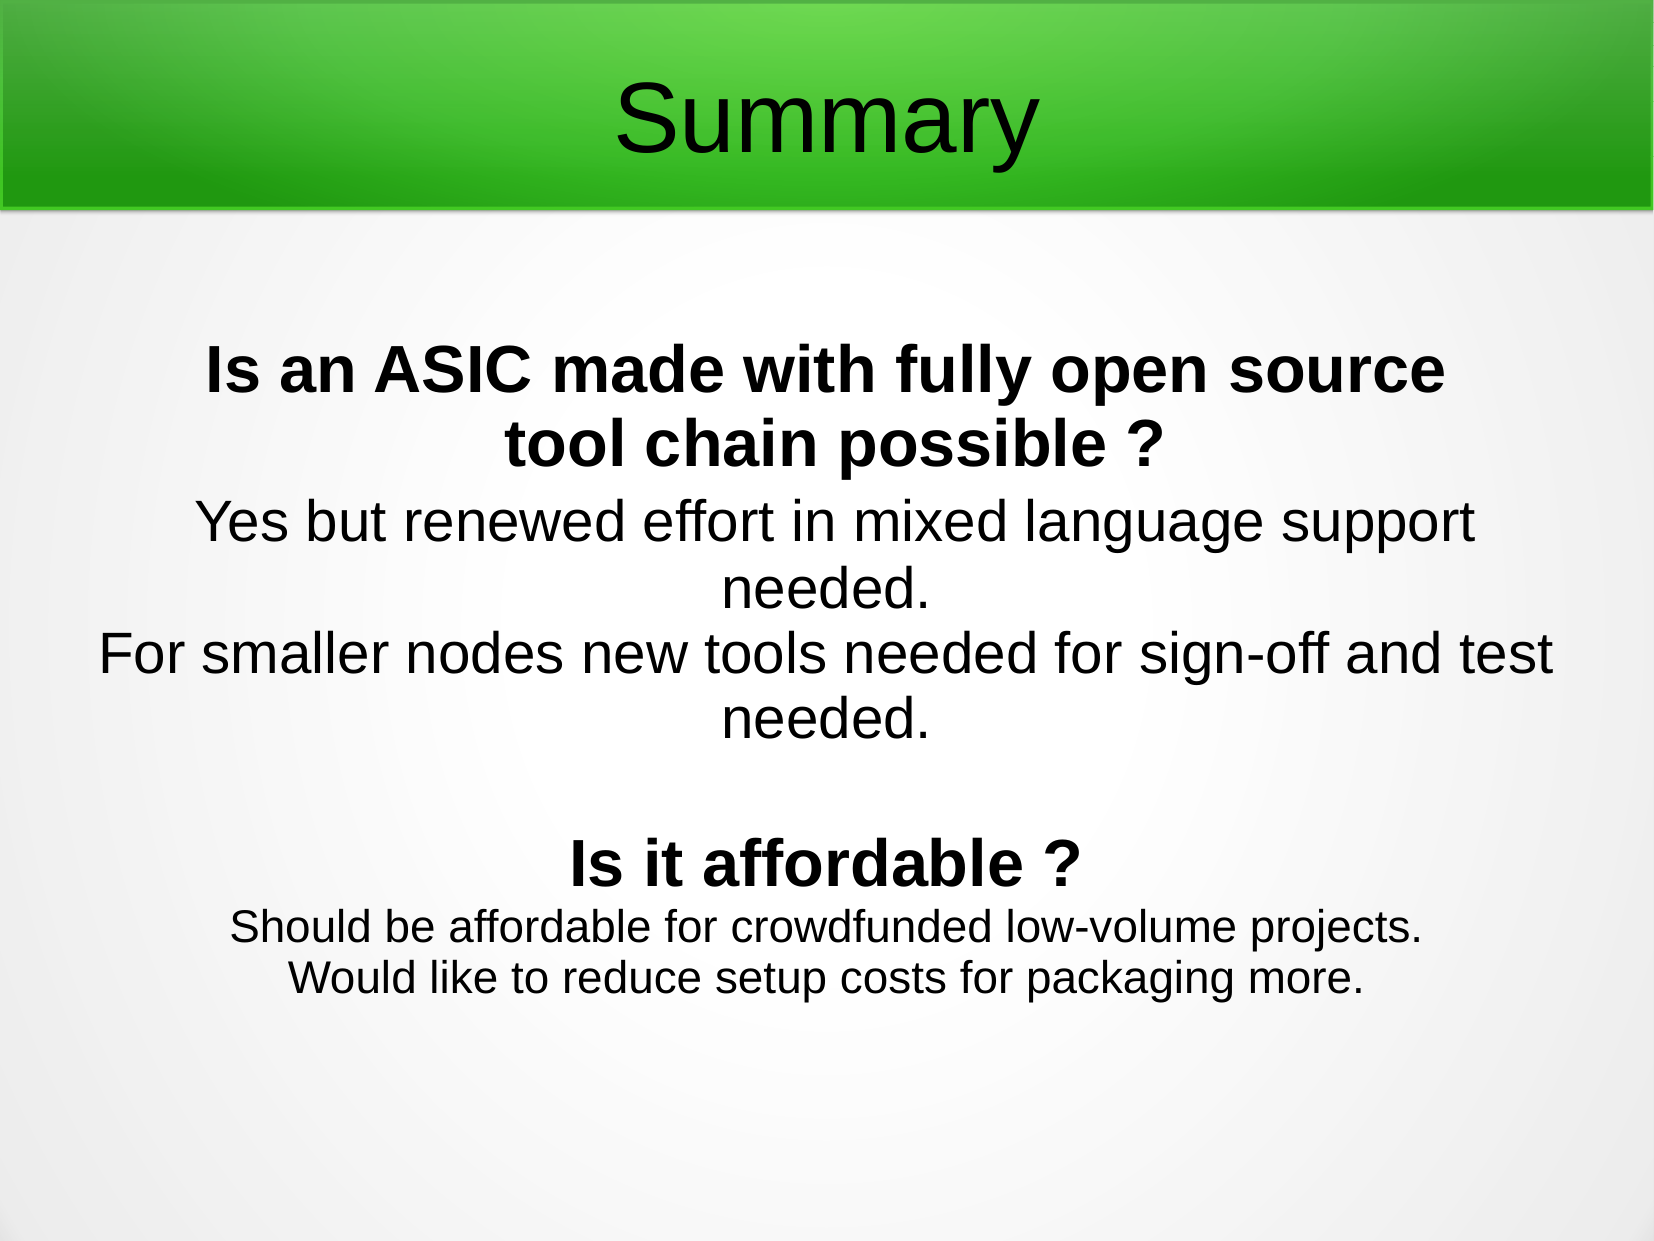

# Summary
Is an ASIC made with fully open source
 tool chain possible ?
 Yes but renewed effort in mixed language support needed.
For smaller nodes new tools needed for sign-off and test needed.
Is it affordable ?
Should be affordable for crowdfunded low-volume projects.
Would like to reduce setup costs for packaging more.